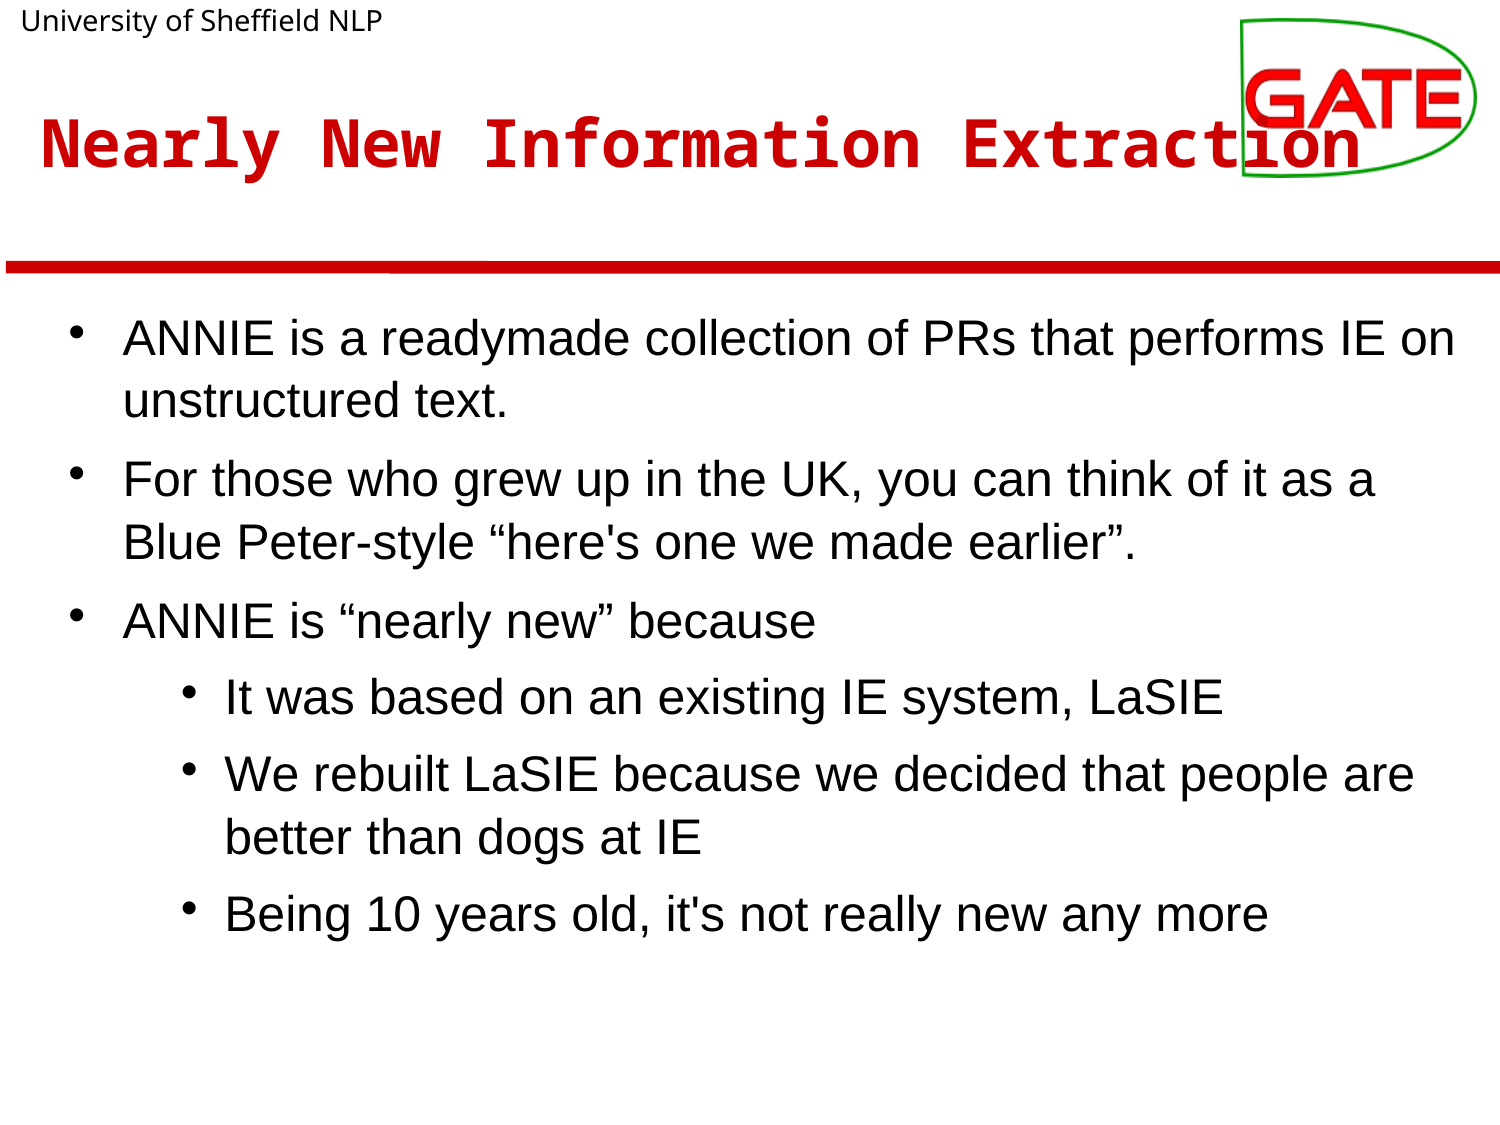

# Nearly New Information Extraction
ANNIE is a readymade collection of PRs that performs IE on unstructured text.
For those who grew up in the UK, you can think of it as a Blue Peter-style “here's one we made earlier”.
ANNIE is “nearly new” because
It was based on an existing IE system, LaSIE
We rebuilt LaSIE because we decided that people are better than dogs at IE
Being 10 years old, it's not really new any more